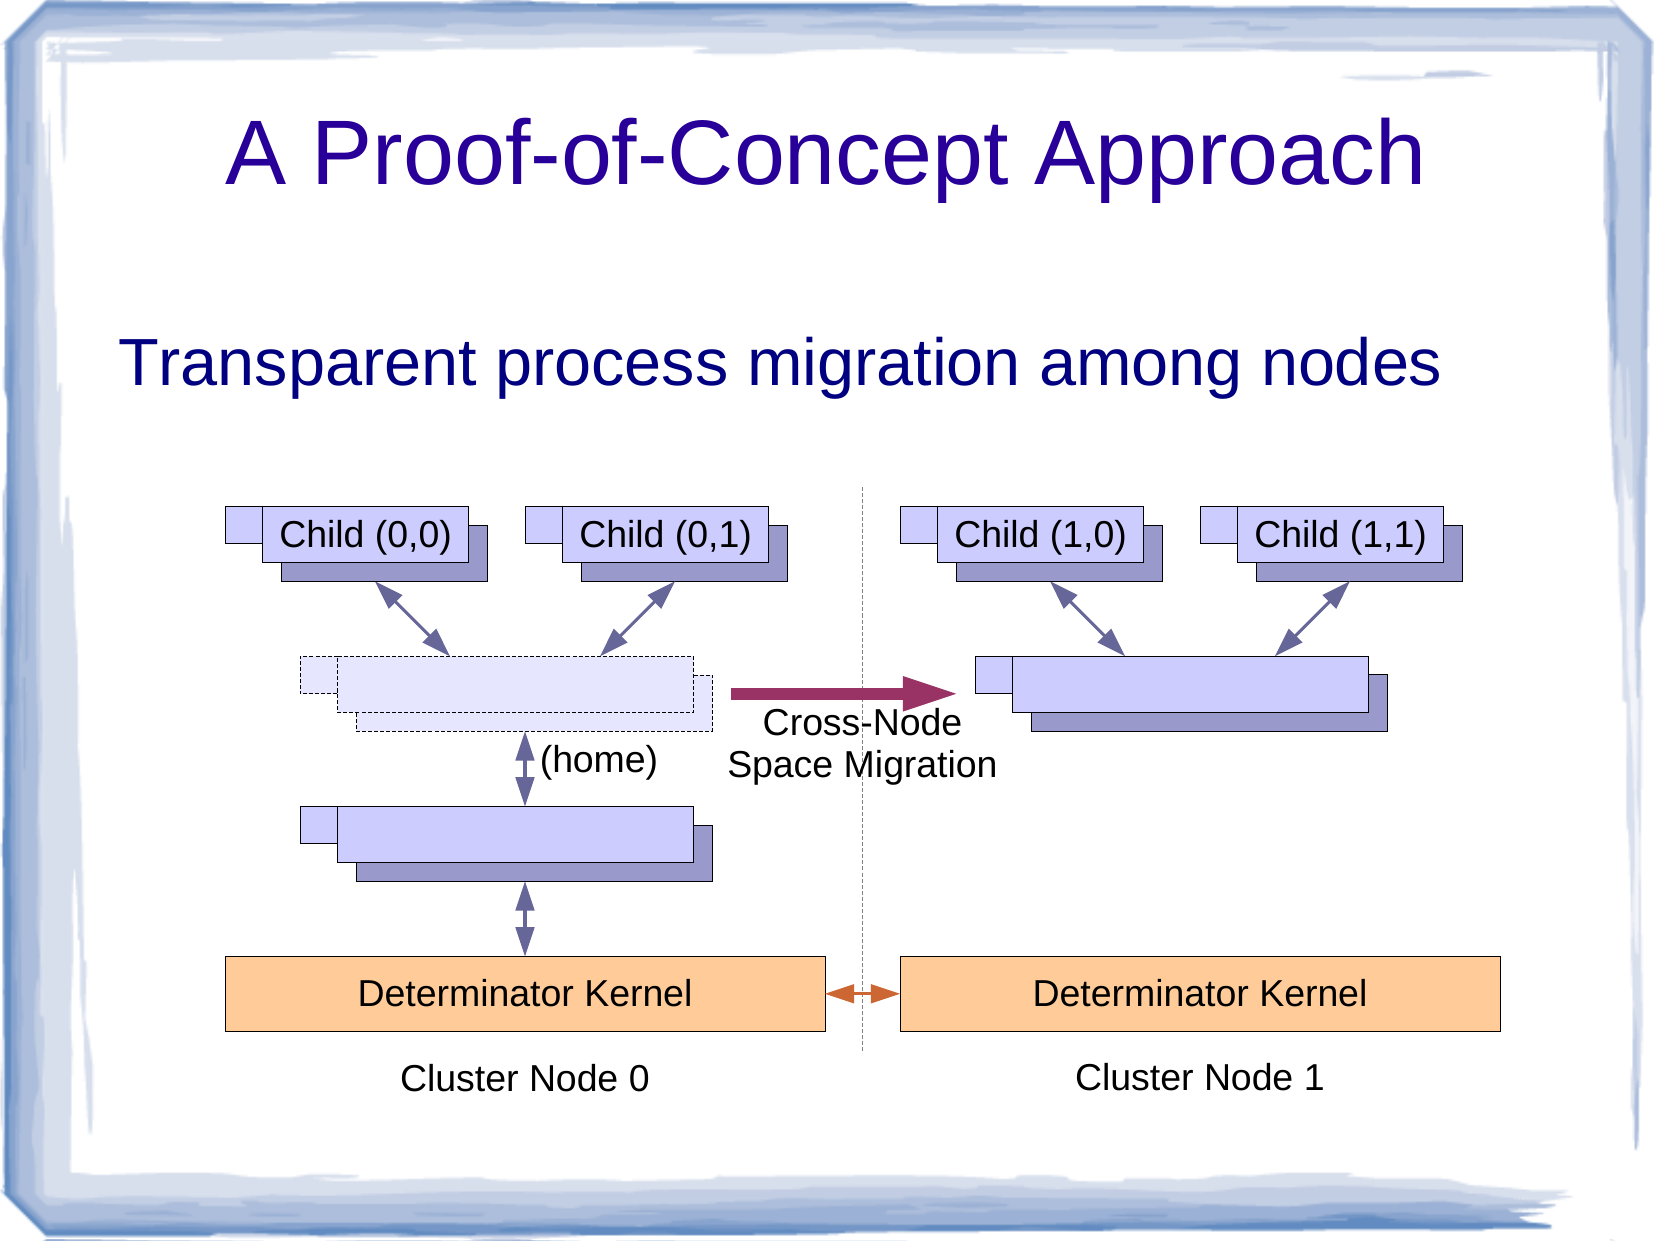

# A Proof-of-Concept Approach
Transparent process migration among nodes
Child (1,0)
Child (1,1)
Child (0,0)
Child (0,1)
Cross-Node
Space Migration
(home)
Determinator Kernel
Determinator Kernel
Cluster Node 1
Cluster Node 0